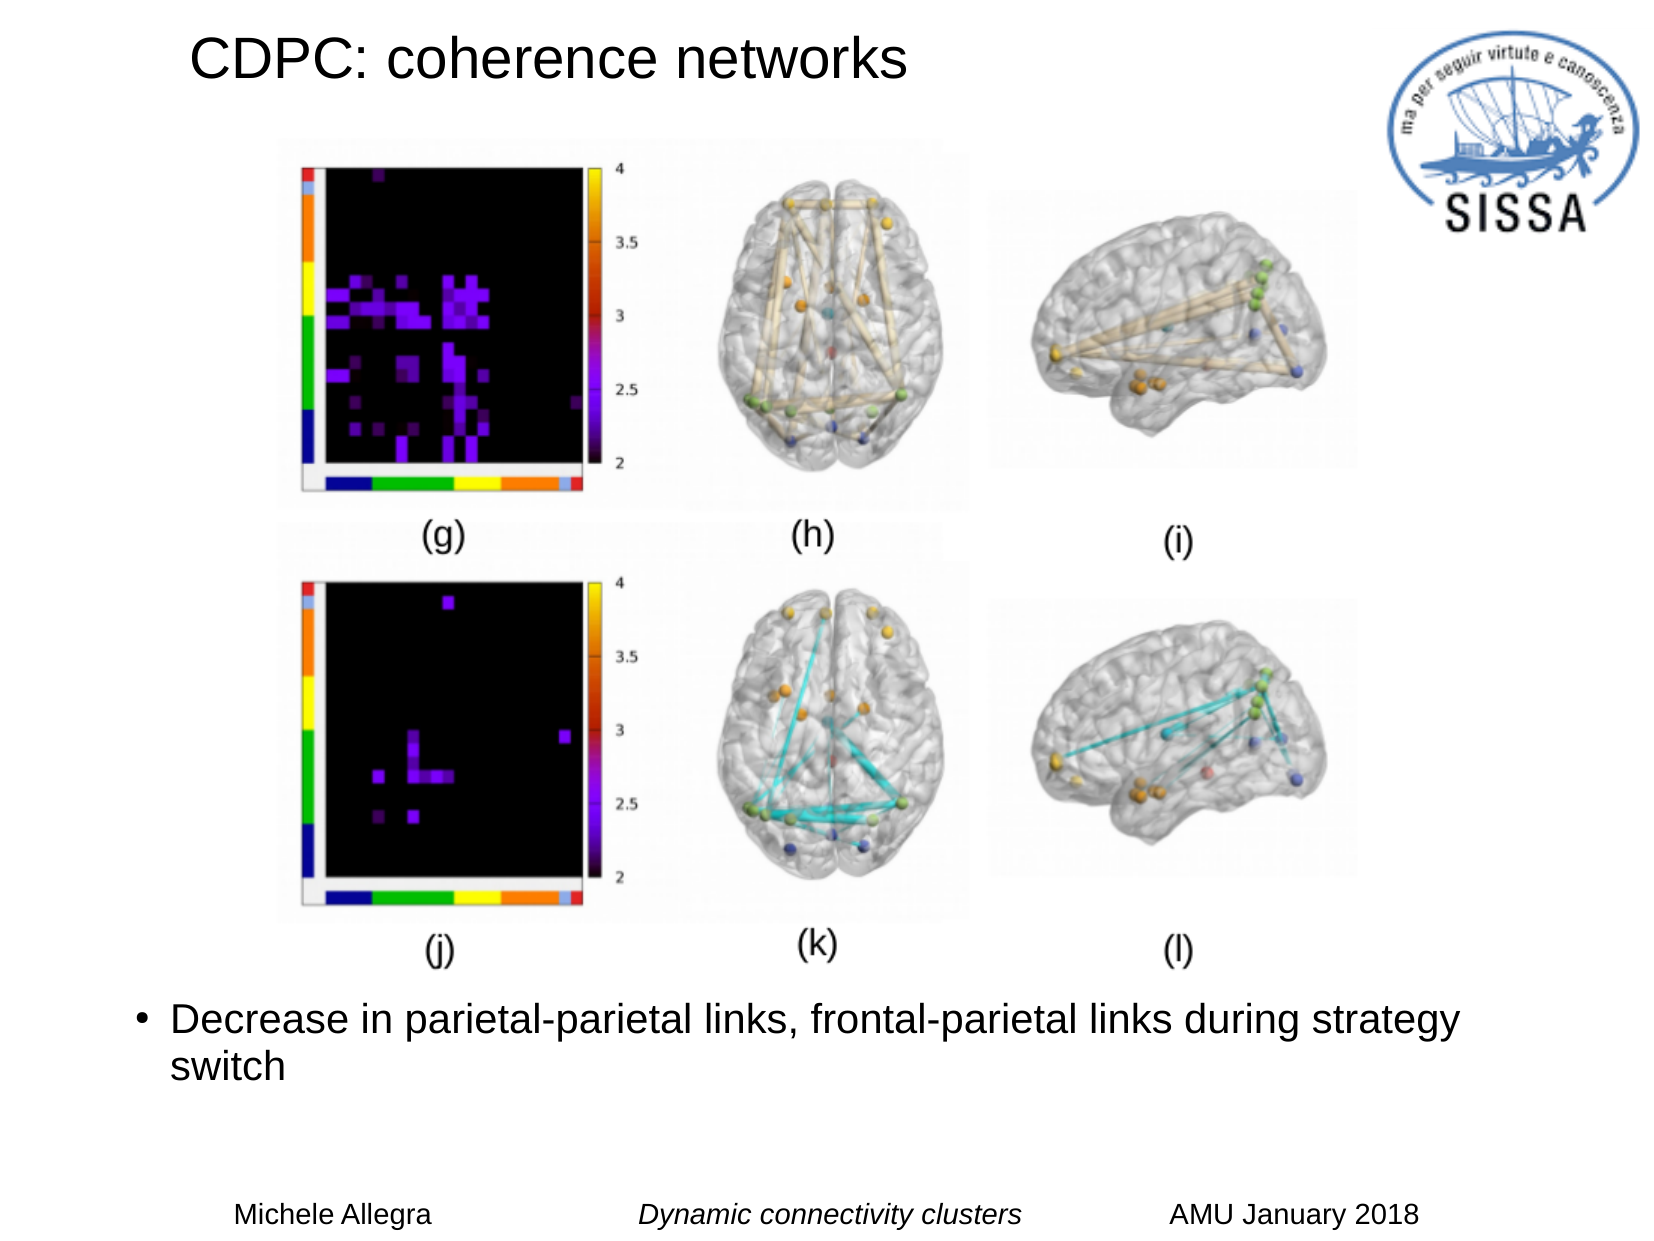

CDPC: coherence networks
Decrease in parietal-parietal links, frontal-parietal links during strategy switch
#
Michele Allegra Dynamic connectivity clusters AMU January 2018